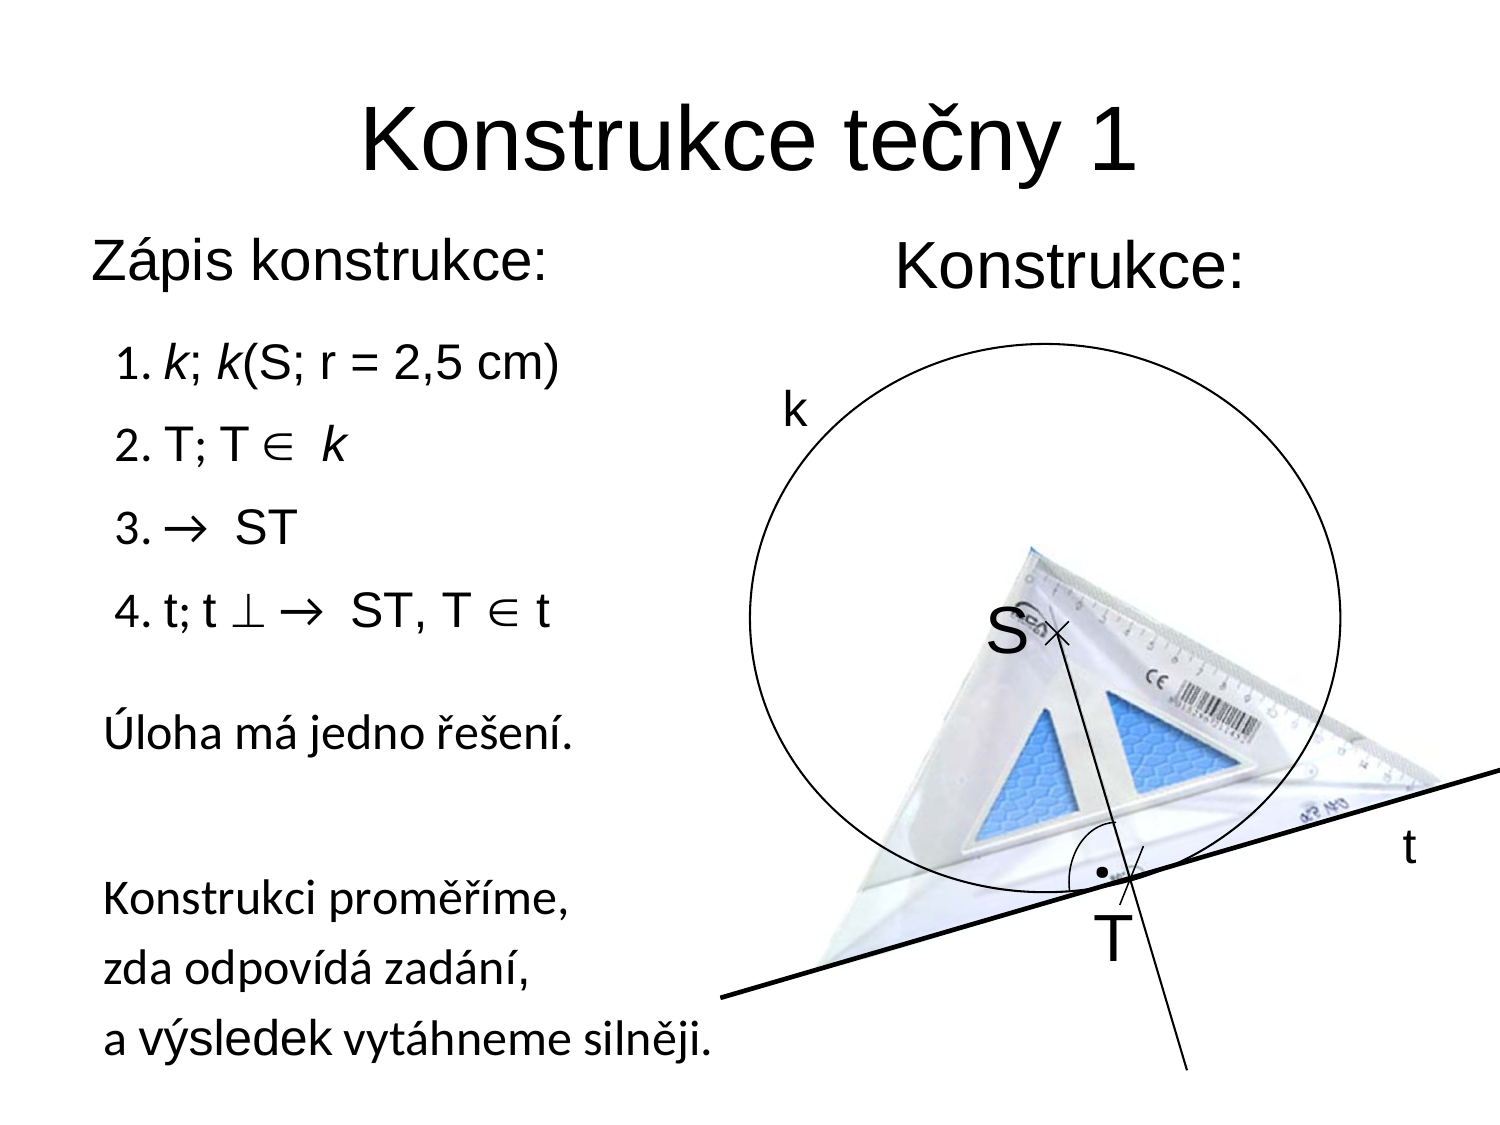

# Konstrukce tečny 1
Zápis konstrukce:
Konstrukce:
1. k; k(S; r = 2,5 cm)
k
2. T; T k
3. →ST
4. t; t  →ST, T  t
S
Úloha má jedno řešení.
.
t
Konstrukci proměříme,
zda odpovídá zadání,
a výsledek vytáhneme silněji.
T